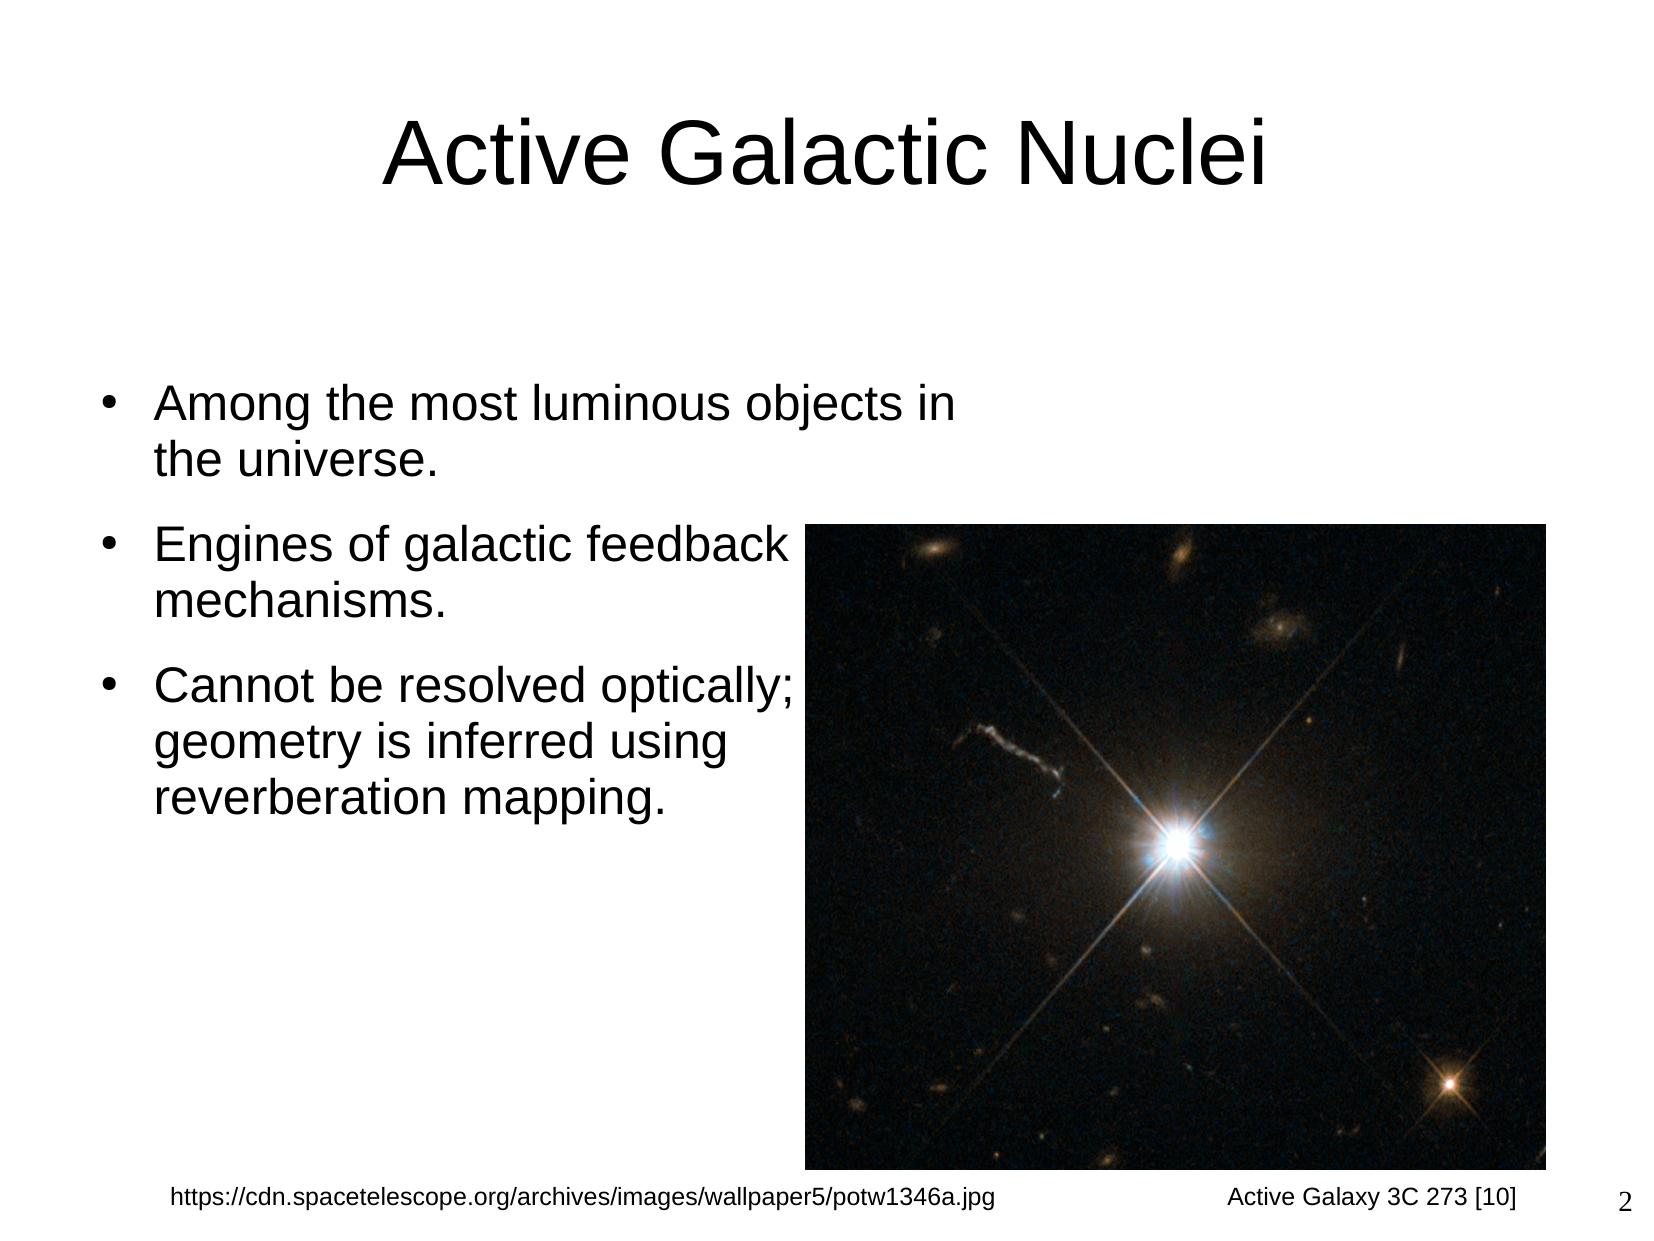

# Active Galactic Nuclei
Among the most luminous objects in the universe.
Engines of galactic feedback mechanisms.
Cannot be resolved optically; geometry is inferred using reverberation mapping.
https://cdn.spacetelescope.org/archives/images/wallpaper5/potw1346a.jpg
Active Galaxy 3C 273 [10]